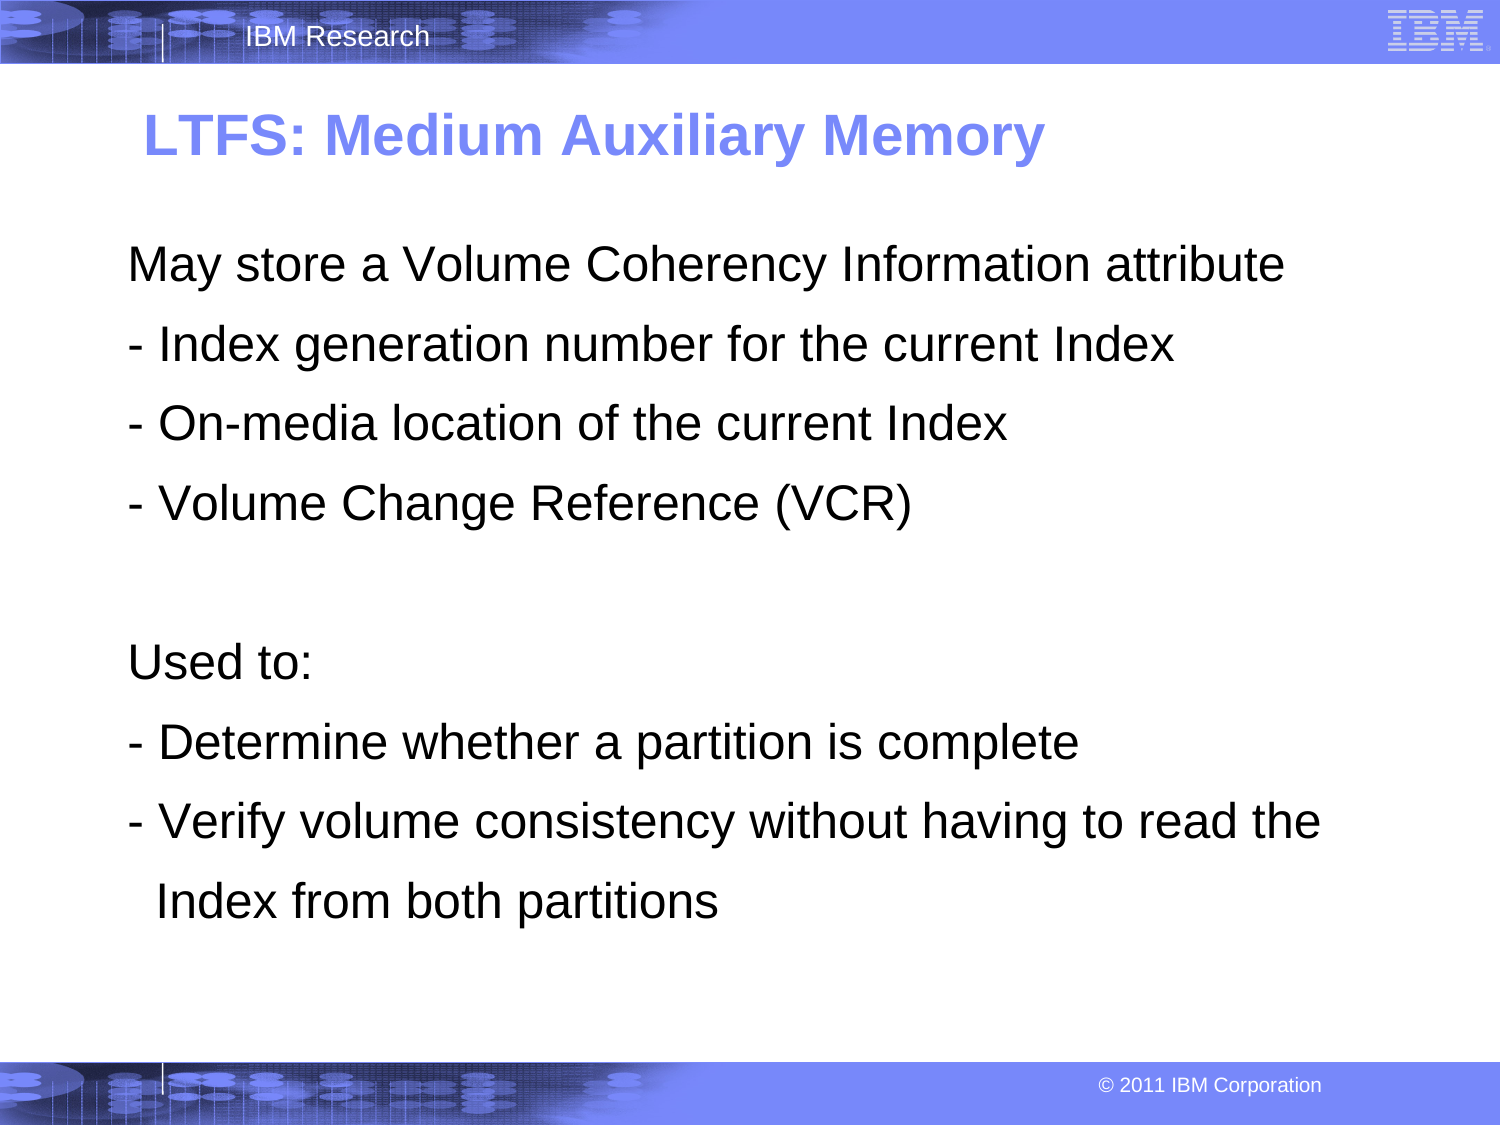

# LTFS: Medium Auxiliary Memory
May store a Volume Coherency Information attribute
- Index generation number for the current Index
- On-media location of the current Index
- Volume Change Reference (VCR)
Used to:
- Determine whether a partition is complete
- Verify volume consistency without having to read the
 Index from both partitions